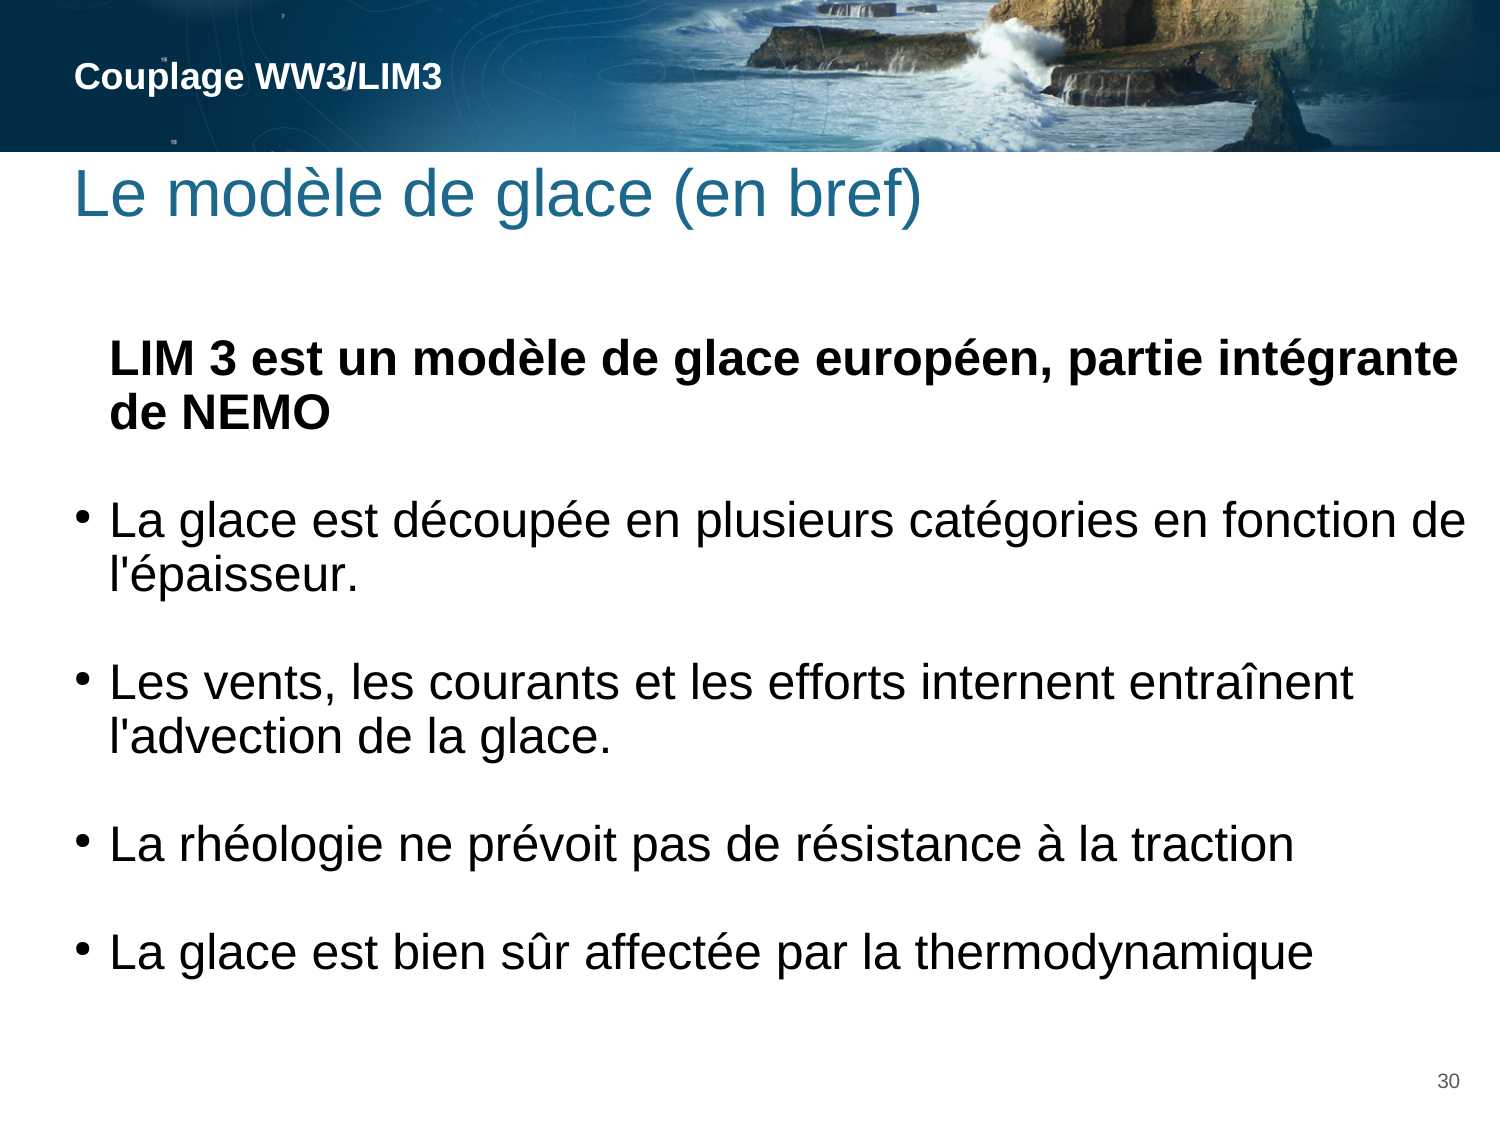

Couplage WW3/LIM3
# Le modèle de glace (en bref)
LIM 3 est un modèle de glace européen, partie intégrante de NEMO
La glace est découpée en plusieurs catégories en fonction de l'épaisseur.
Les vents, les courants et les efforts internent entraînent l'advection de la glace.
La rhéologie ne prévoit pas de résistance à la traction
La glace est bien sûr affectée par la thermodynamique
30